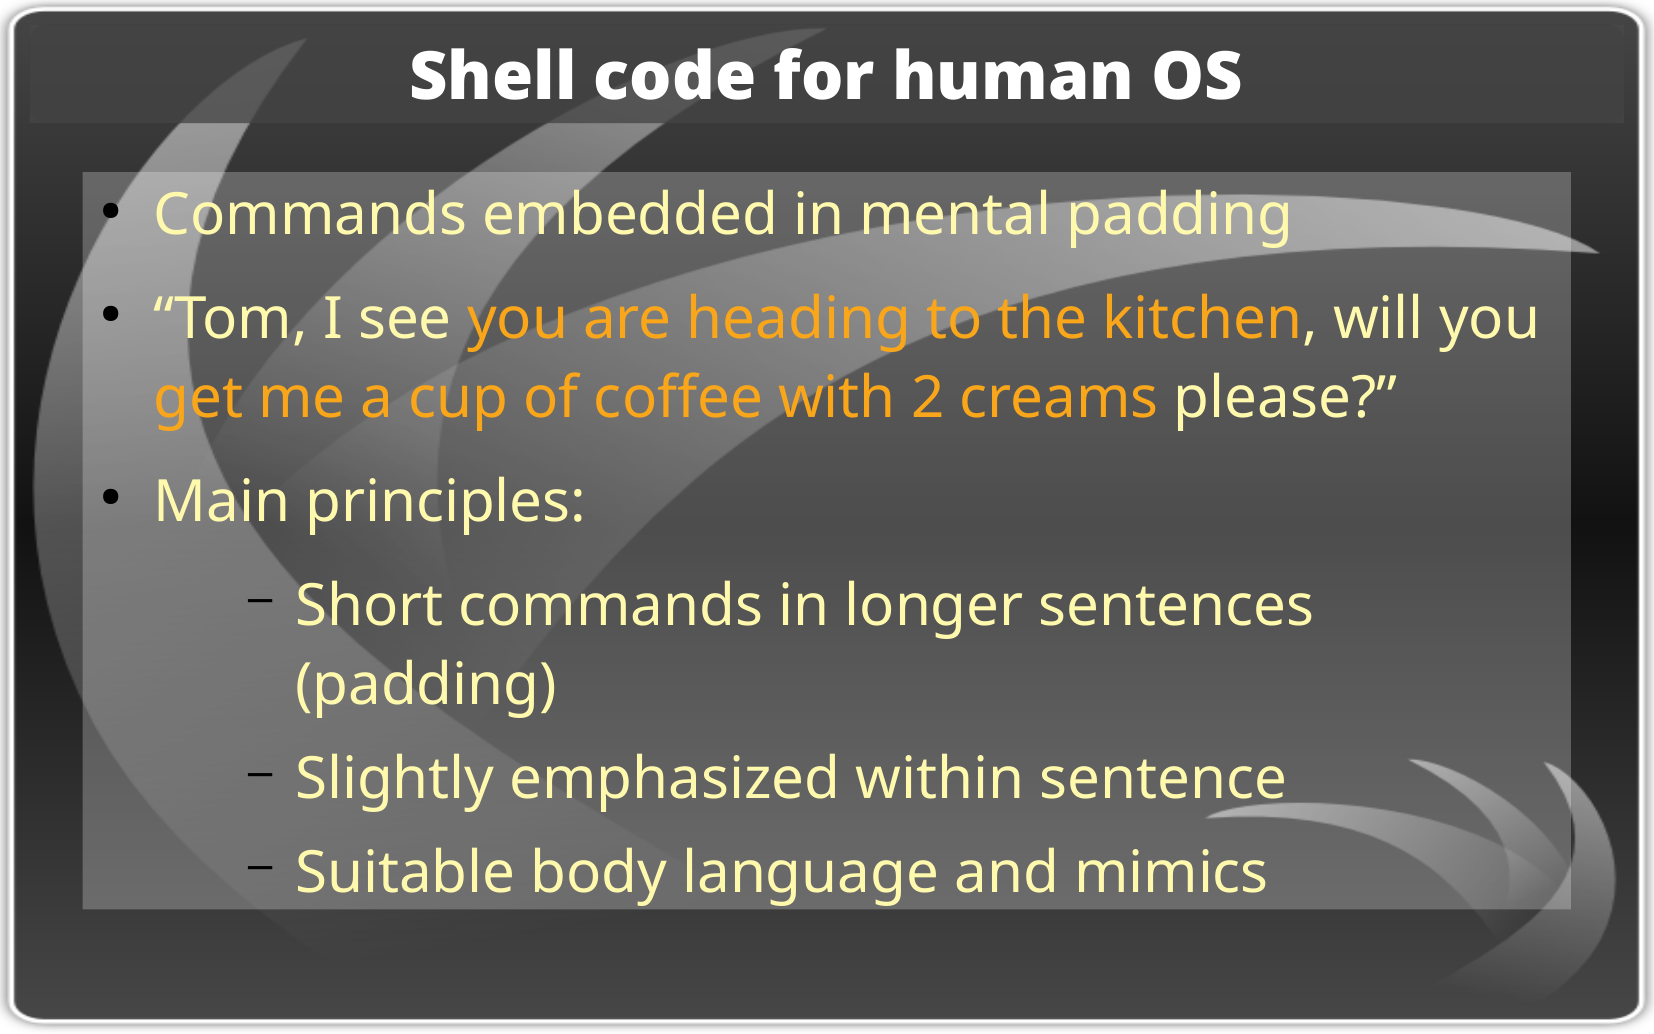

# Shell code for human OS
Commands embedded in mental padding
“Tom, I see you are heading to the kitchen, will you get me a cup of coffee with 2 creams please?”
Main principles:
Short commands in longer sentences (padding)
Slightly emphasized within sentence
Suitable body language and mimics